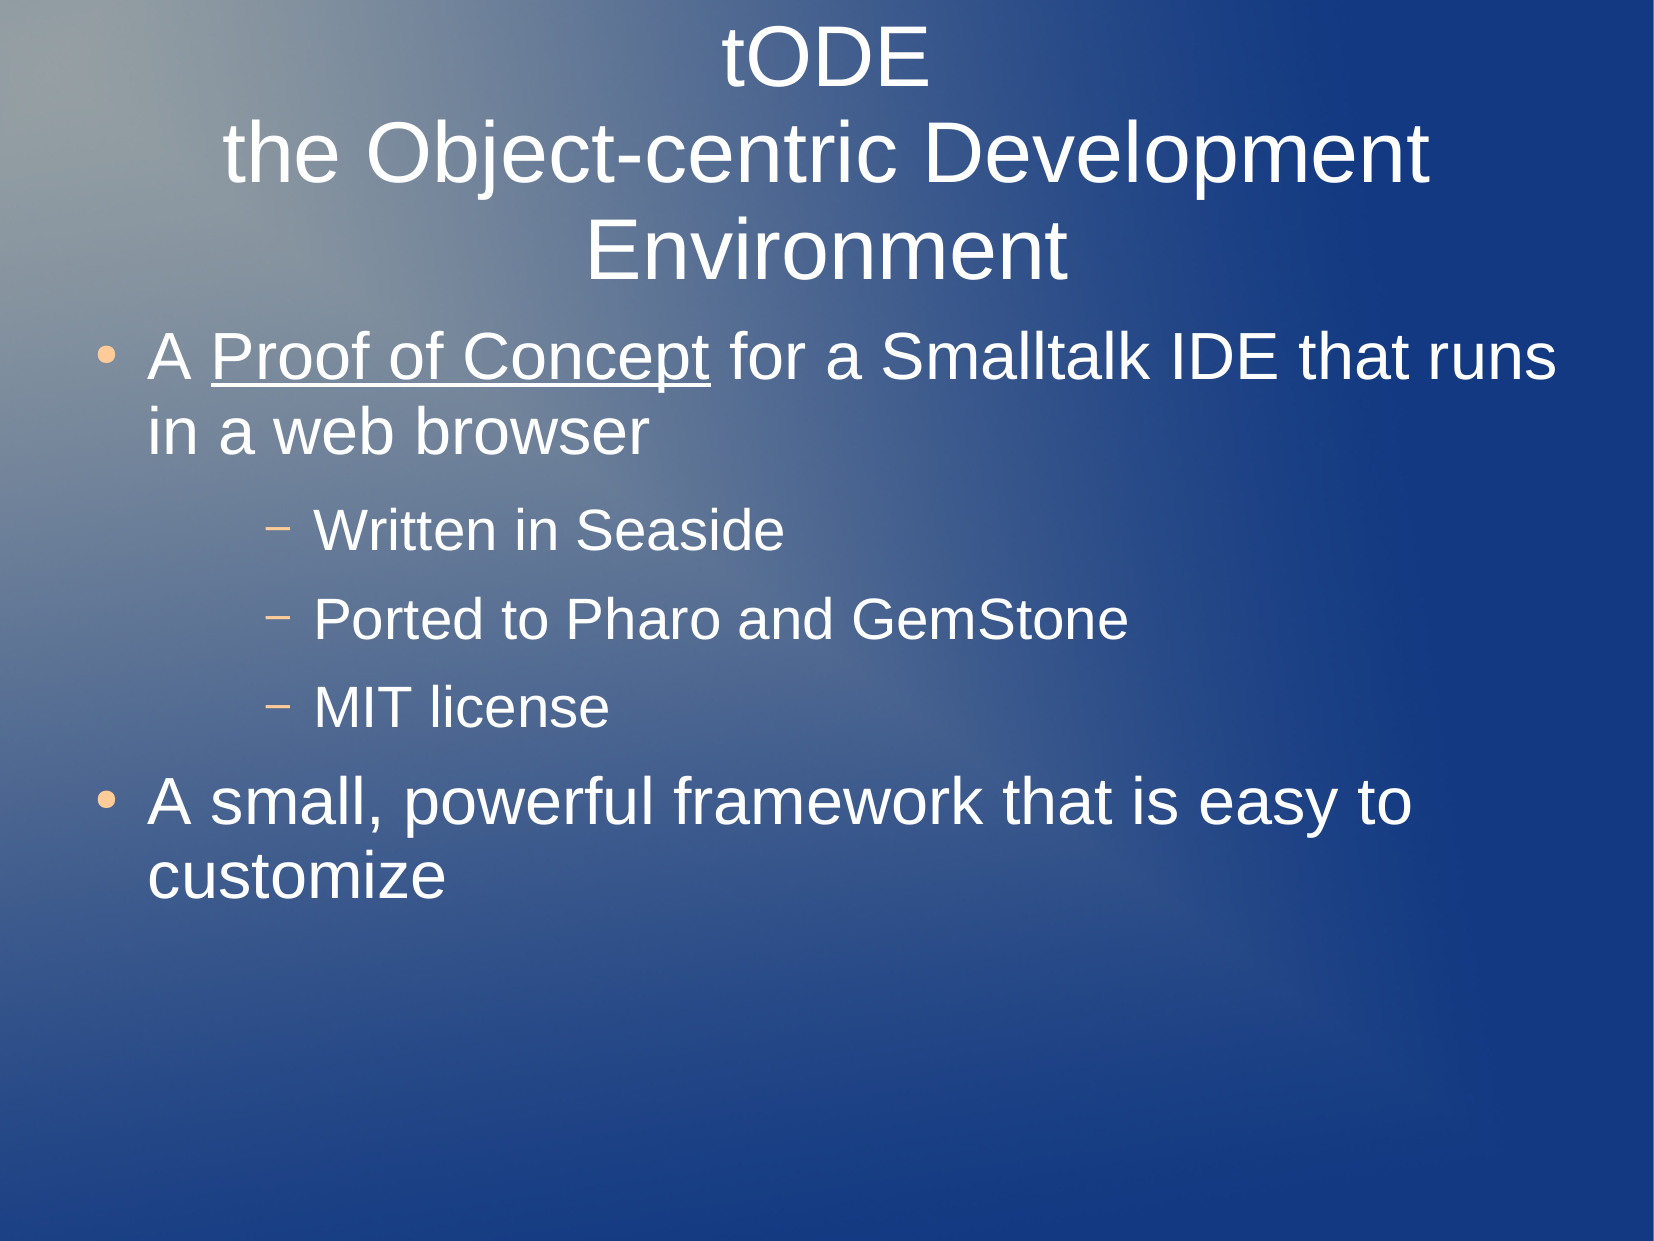

# tODE the Object-centric Development Environment
A Proof of Concept for a Smalltalk IDE that runs in a web browser
Written in Seaside
Ported to Pharo and GemStone
MIT license
A small, powerful framework that is easy to customize